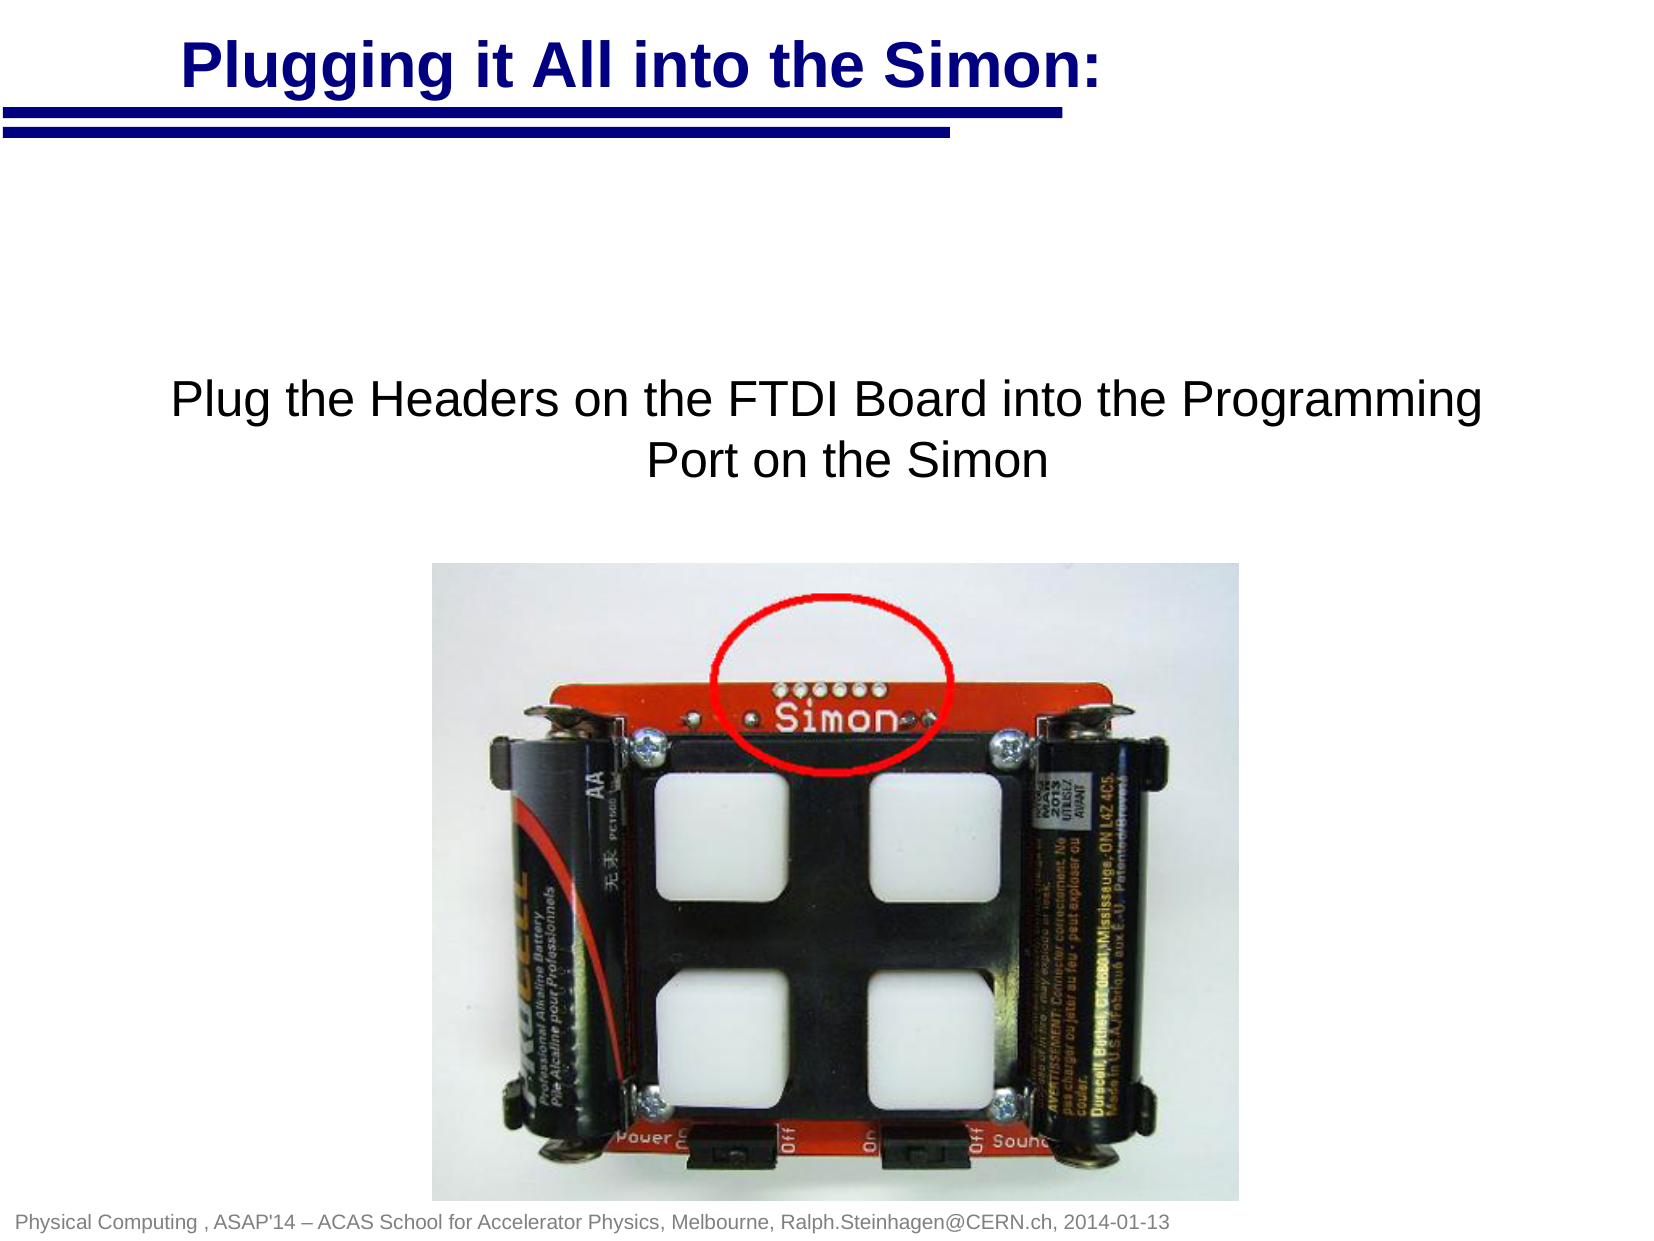

# Plugging it All into the Simon:
Plug the Headers on the FTDI Board into the Programming Port on the Simon